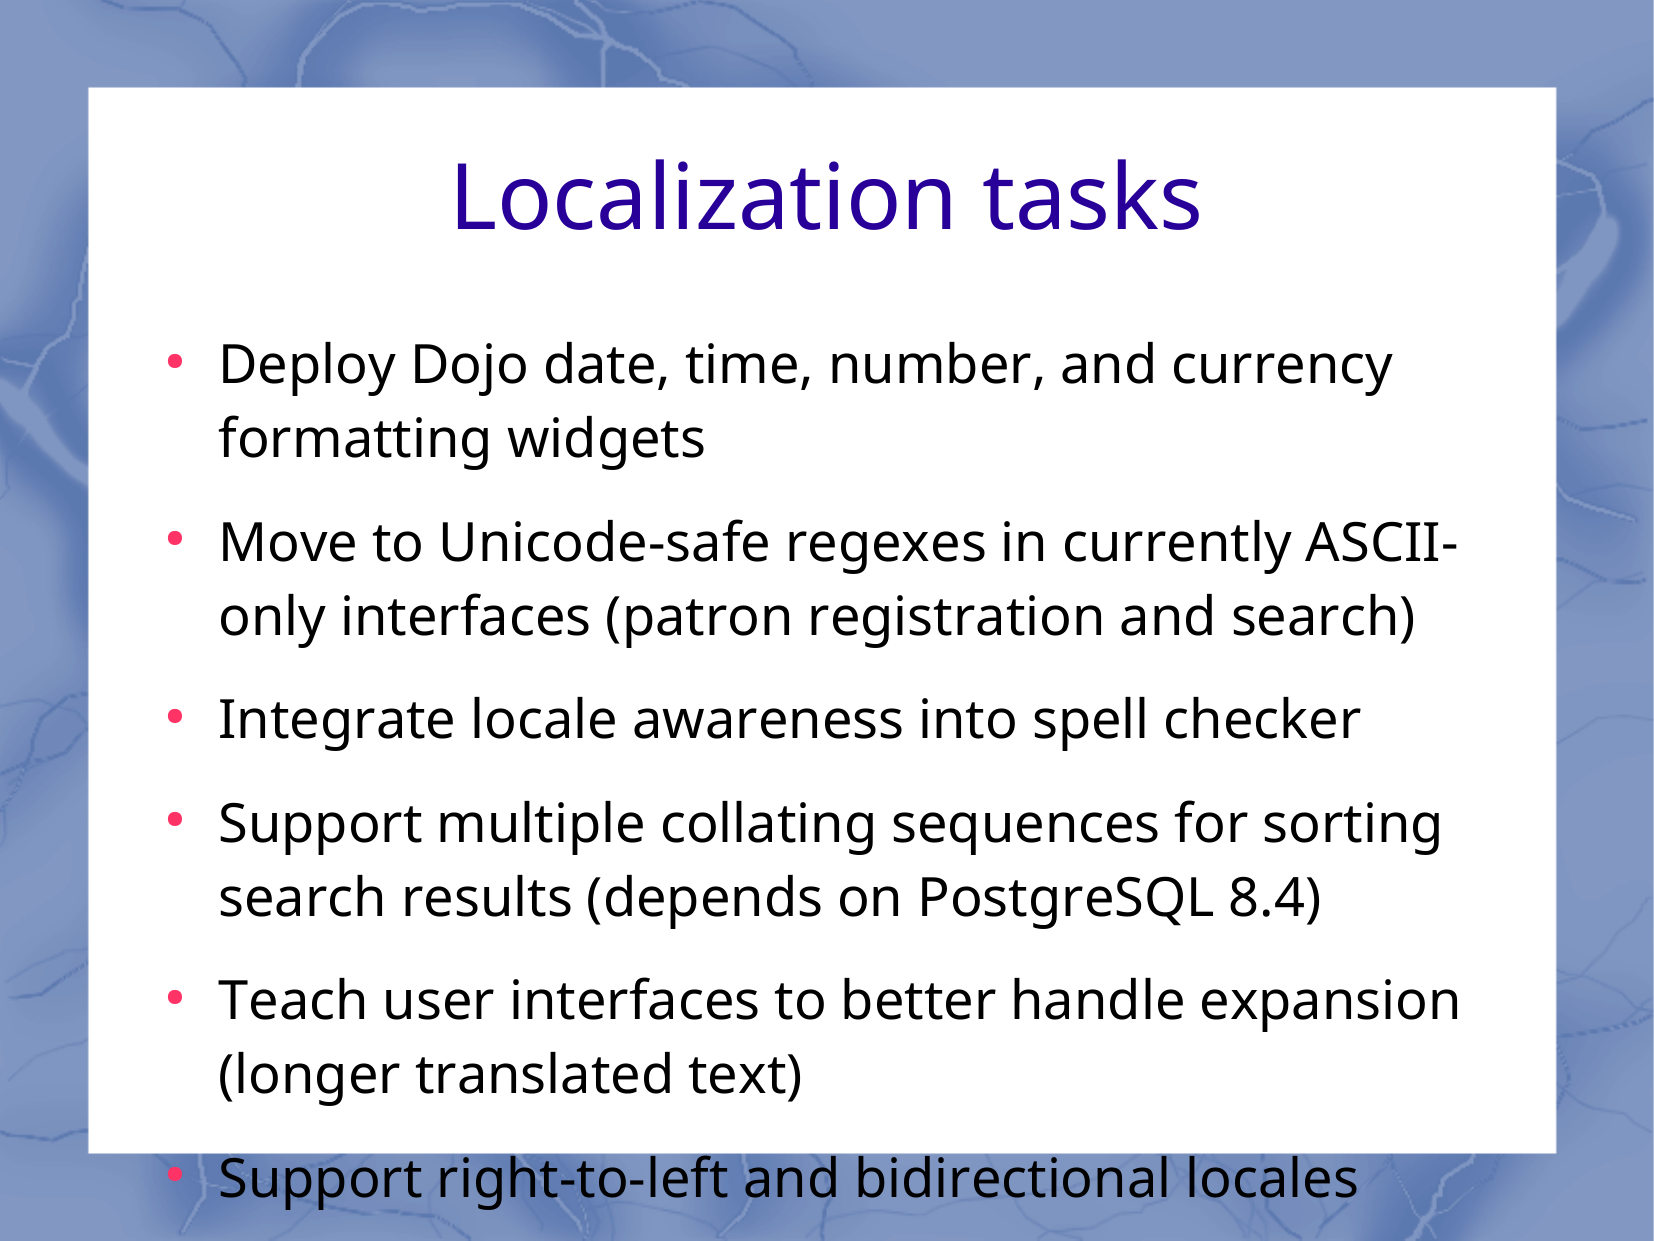

# Localization tasks
Deploy Dojo date, time, number, and currency formatting widgets
Move to Unicode-safe regexes in currently ASCII-only interfaces (patron registration and search)
Integrate locale awareness into spell checker
Support multiple collating sequences for sorting search results (depends on PostgreSQL 8.4)
Teach user interfaces to better handle expansion (longer translated text)
Support right-to-left and bidirectional locales